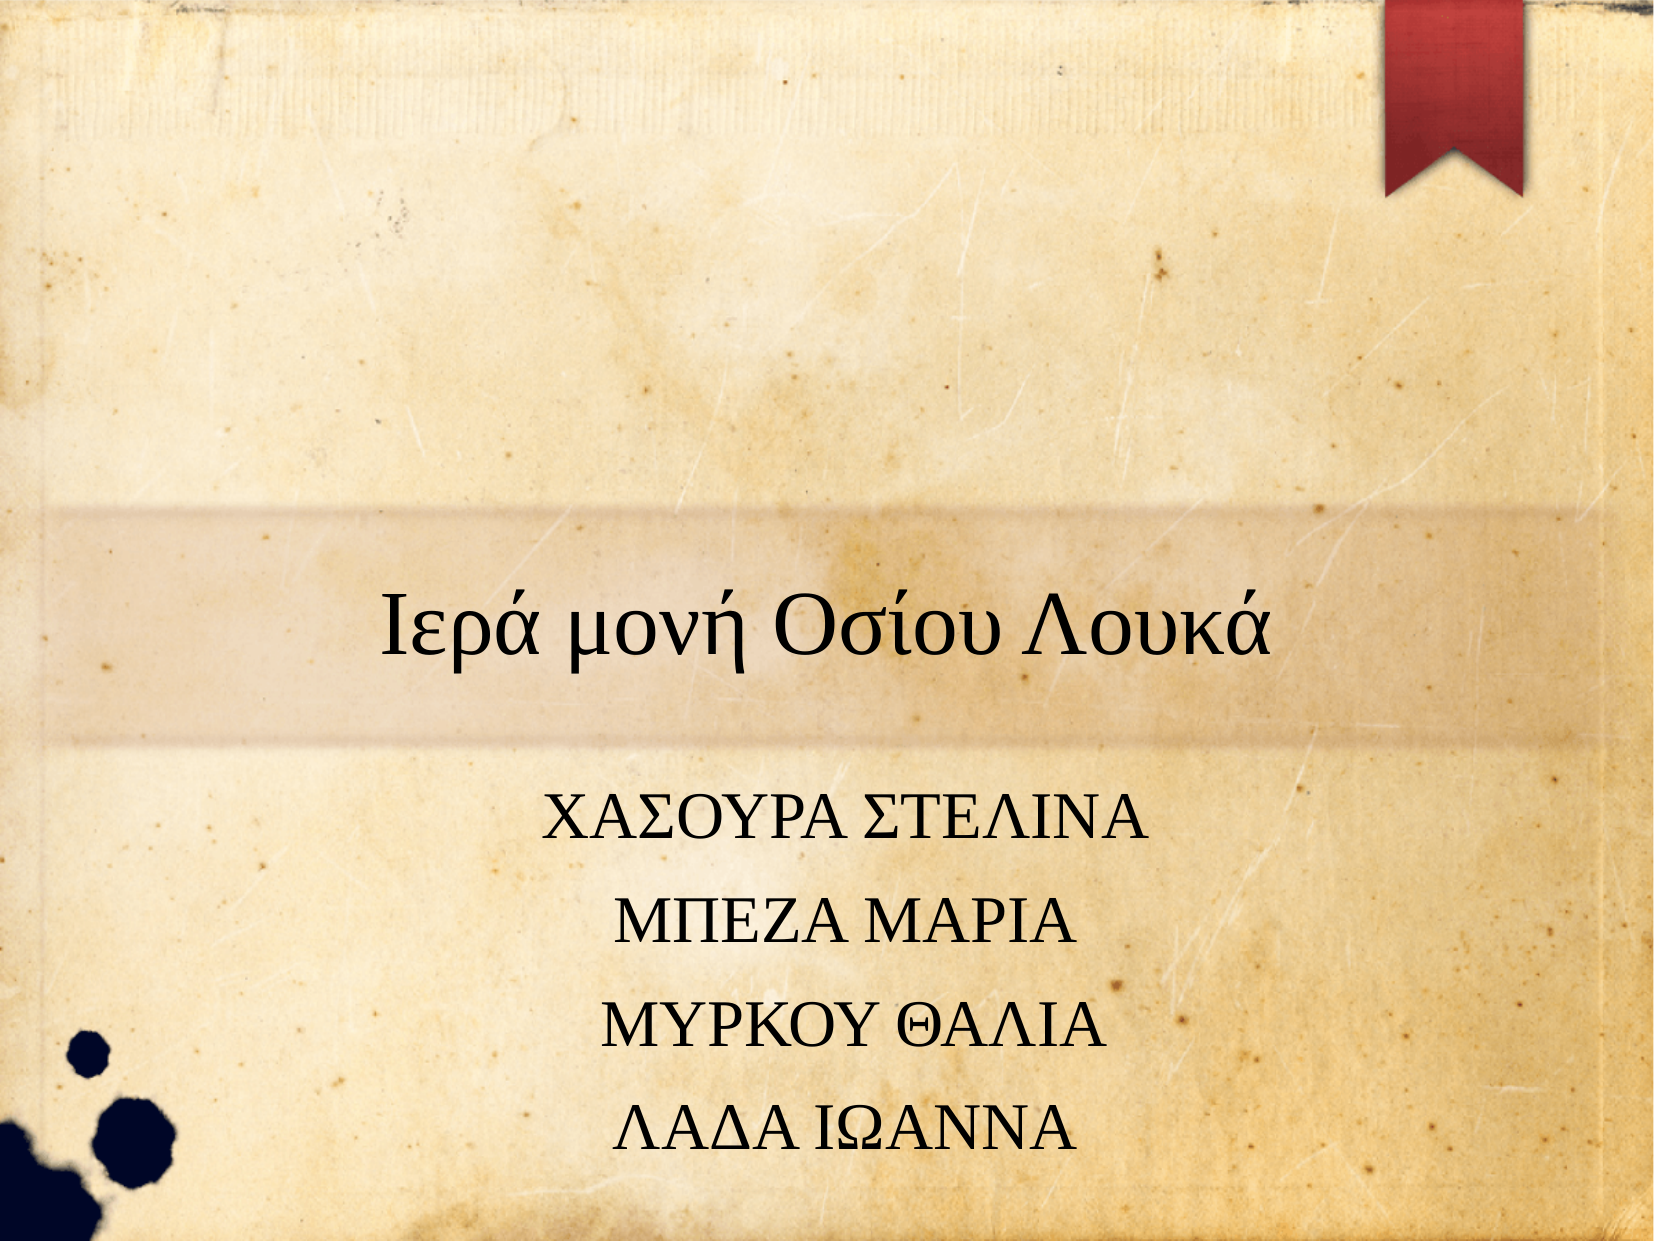

# Ιερά μονή Οσίου Λουκά
ΧΑΣΟΥΡΑ ΣΤΕΛΙΝΑ
ΜΠΕΖΑ ΜΑΡΙΑ
 ΜΥΡΚΟΥ ΘΑΛΙΑ
ΛΑΔΑ ΙΩΑΝΝΑ